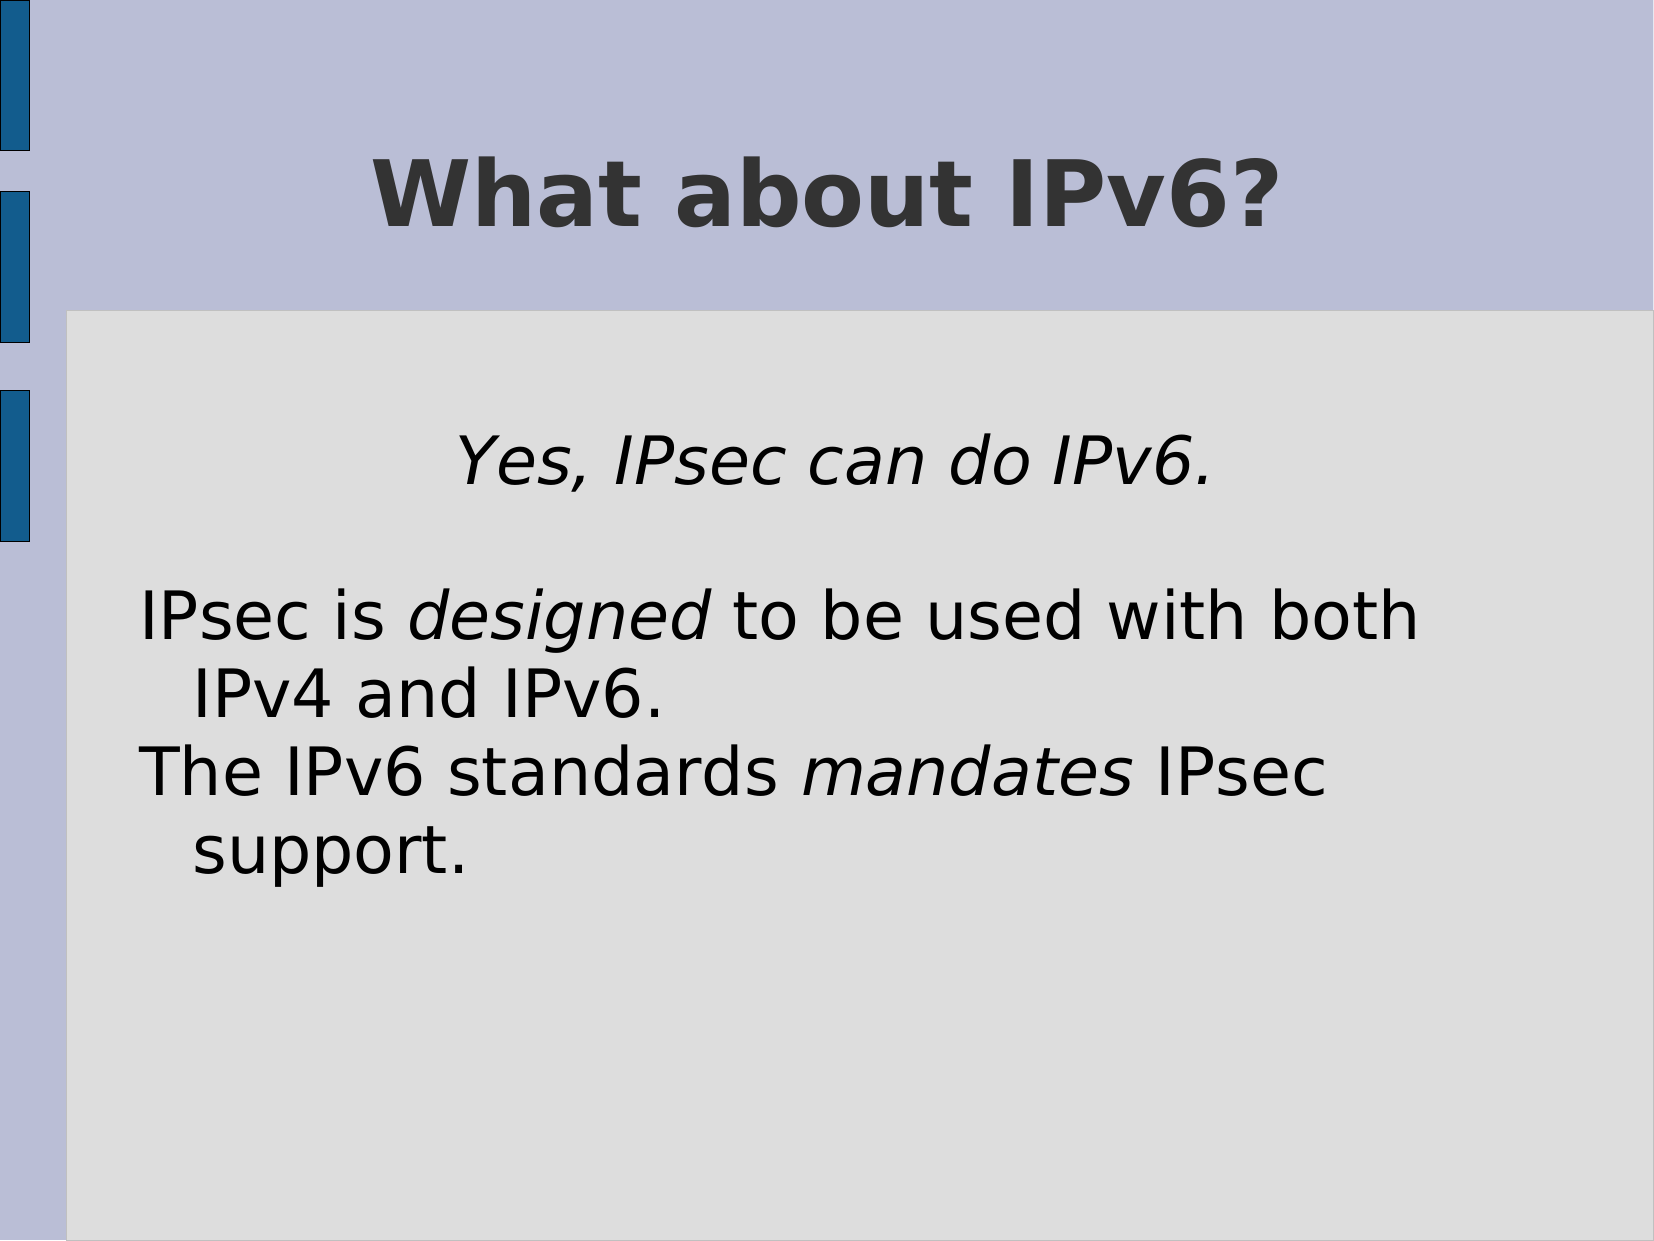

# What about IPv6?
Yes, IPsec can do IPv6.
IPsec is designed to be used with both IPv4 and IPv6.
The IPv6 standards mandates IPsec support.